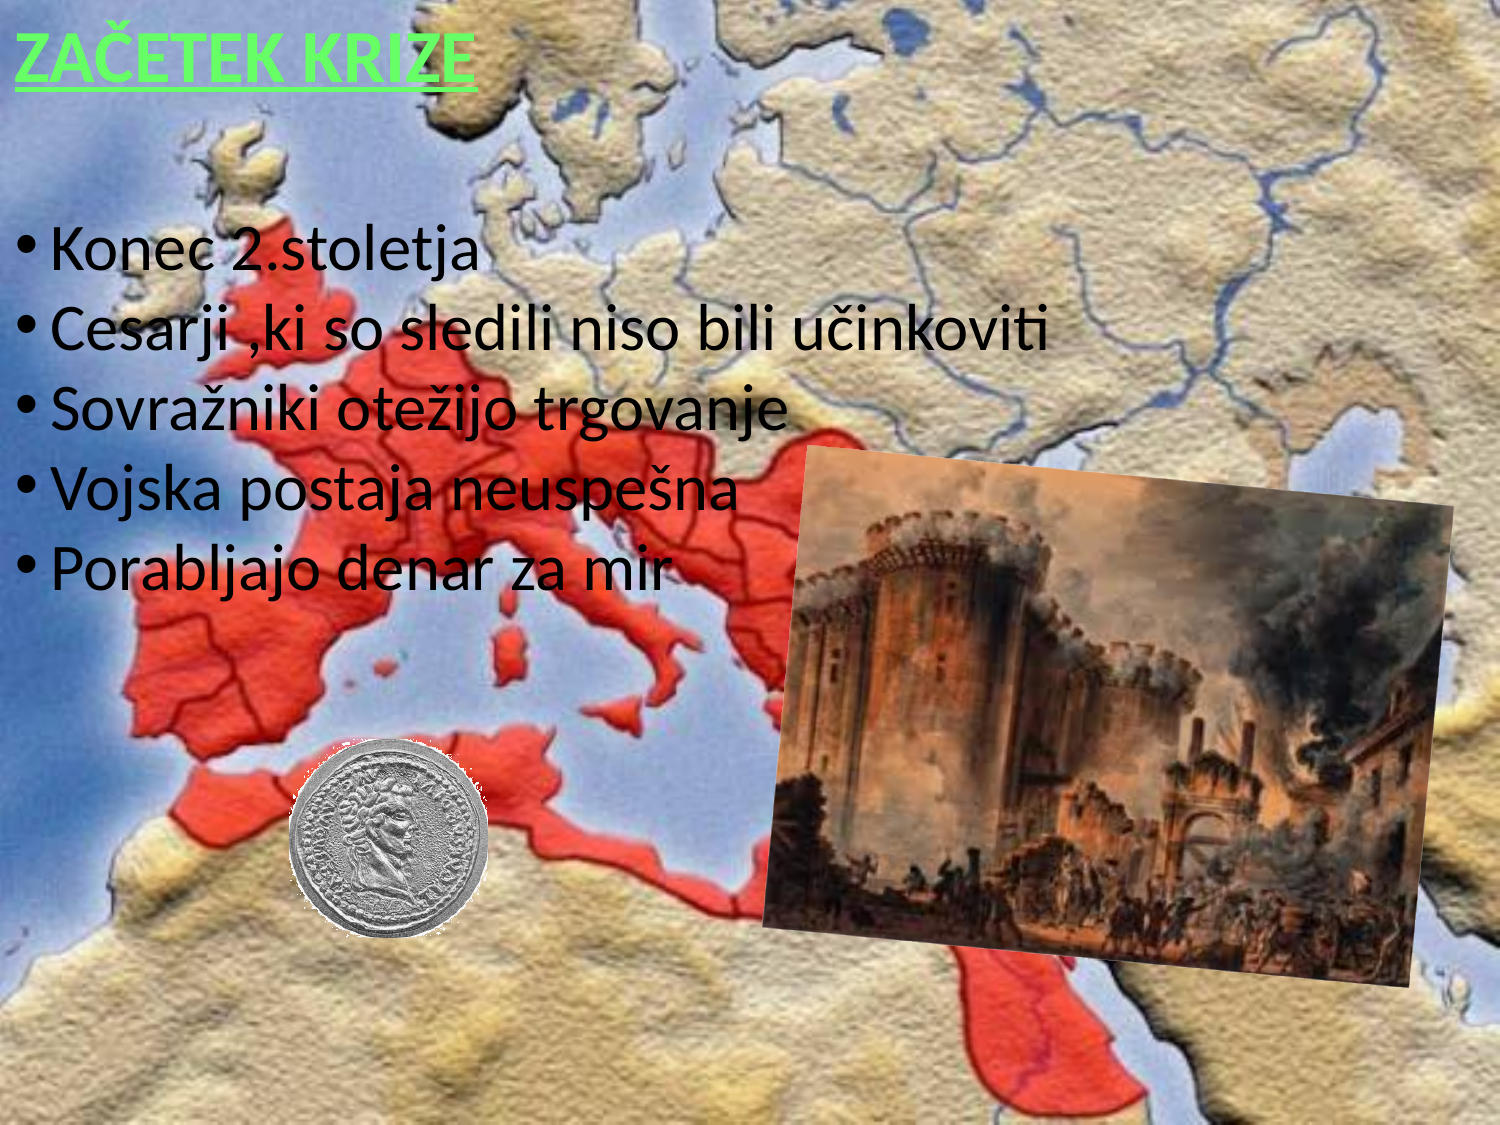

ZAČETEK KRIZE
Konec 2.stoletja
Cesarji ,ki so sledili niso bili učinkoviti
Sovražniki otežijo trgovanje
Vojska postaja neuspešna
Porabljajo denar za mir